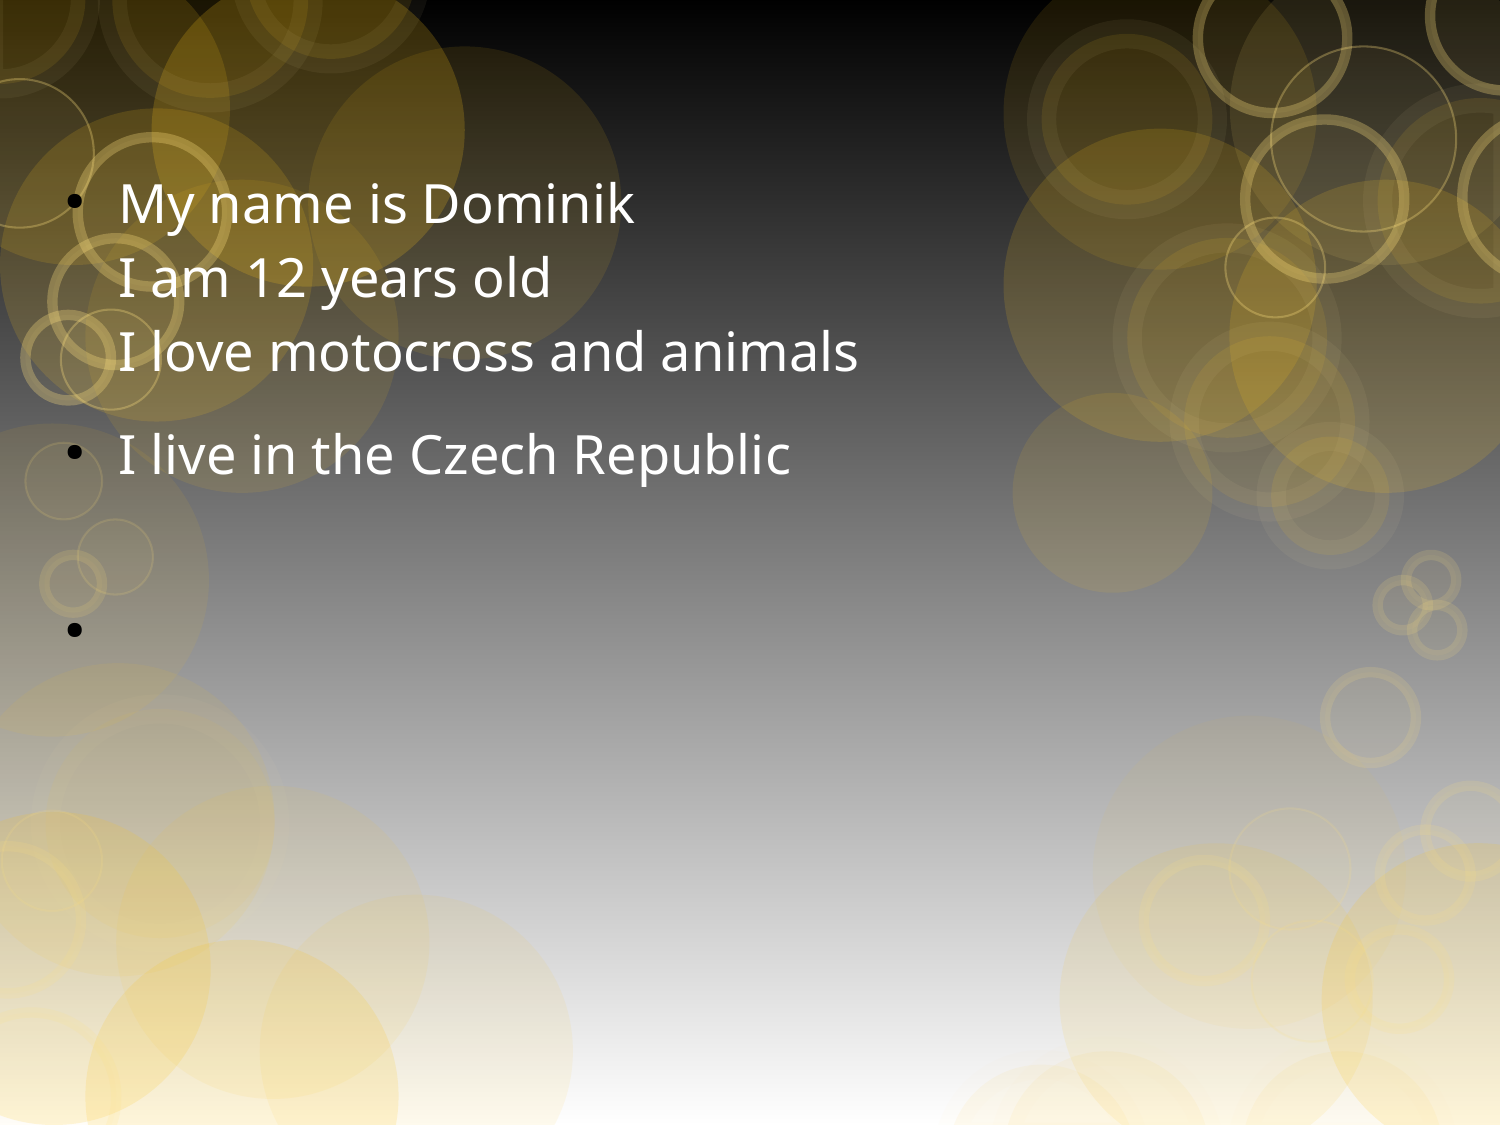

My name is Dominik
I am 12 years old
I love motocross and animals
I live in the Czech Republic
#